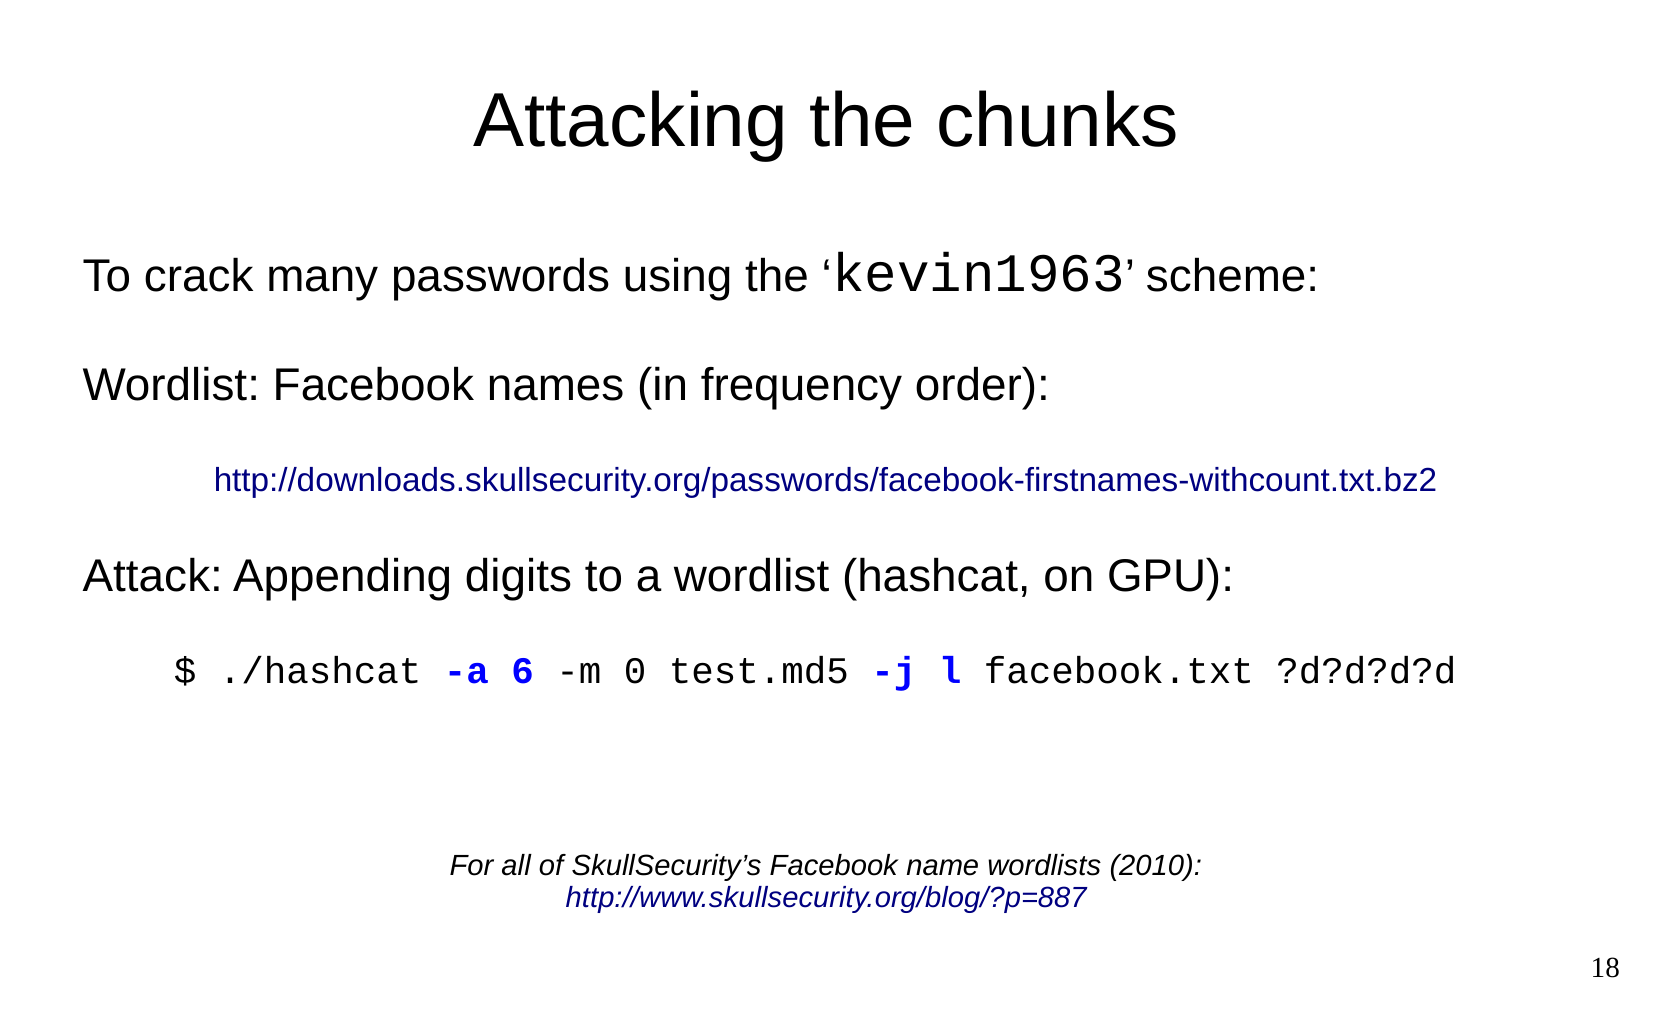

# Attacking the chunks
To crack many passwords using the ‘kevin1963’ scheme:
Wordlist: Facebook names (in frequency order):
http://downloads.skullsecurity.org/passwords/facebook-firstnames-withcount.txt.bz2
Attack: Appending digits to a wordlist (hashcat, on GPU):
$ ./hashcat -a 6 -m 0 test.md5 -j l facebook.txt ?d?d?d?d
For all of SkullSecurity’s Facebook name wordlists (2010):
http://www.skullsecurity.org/blog/?p=887